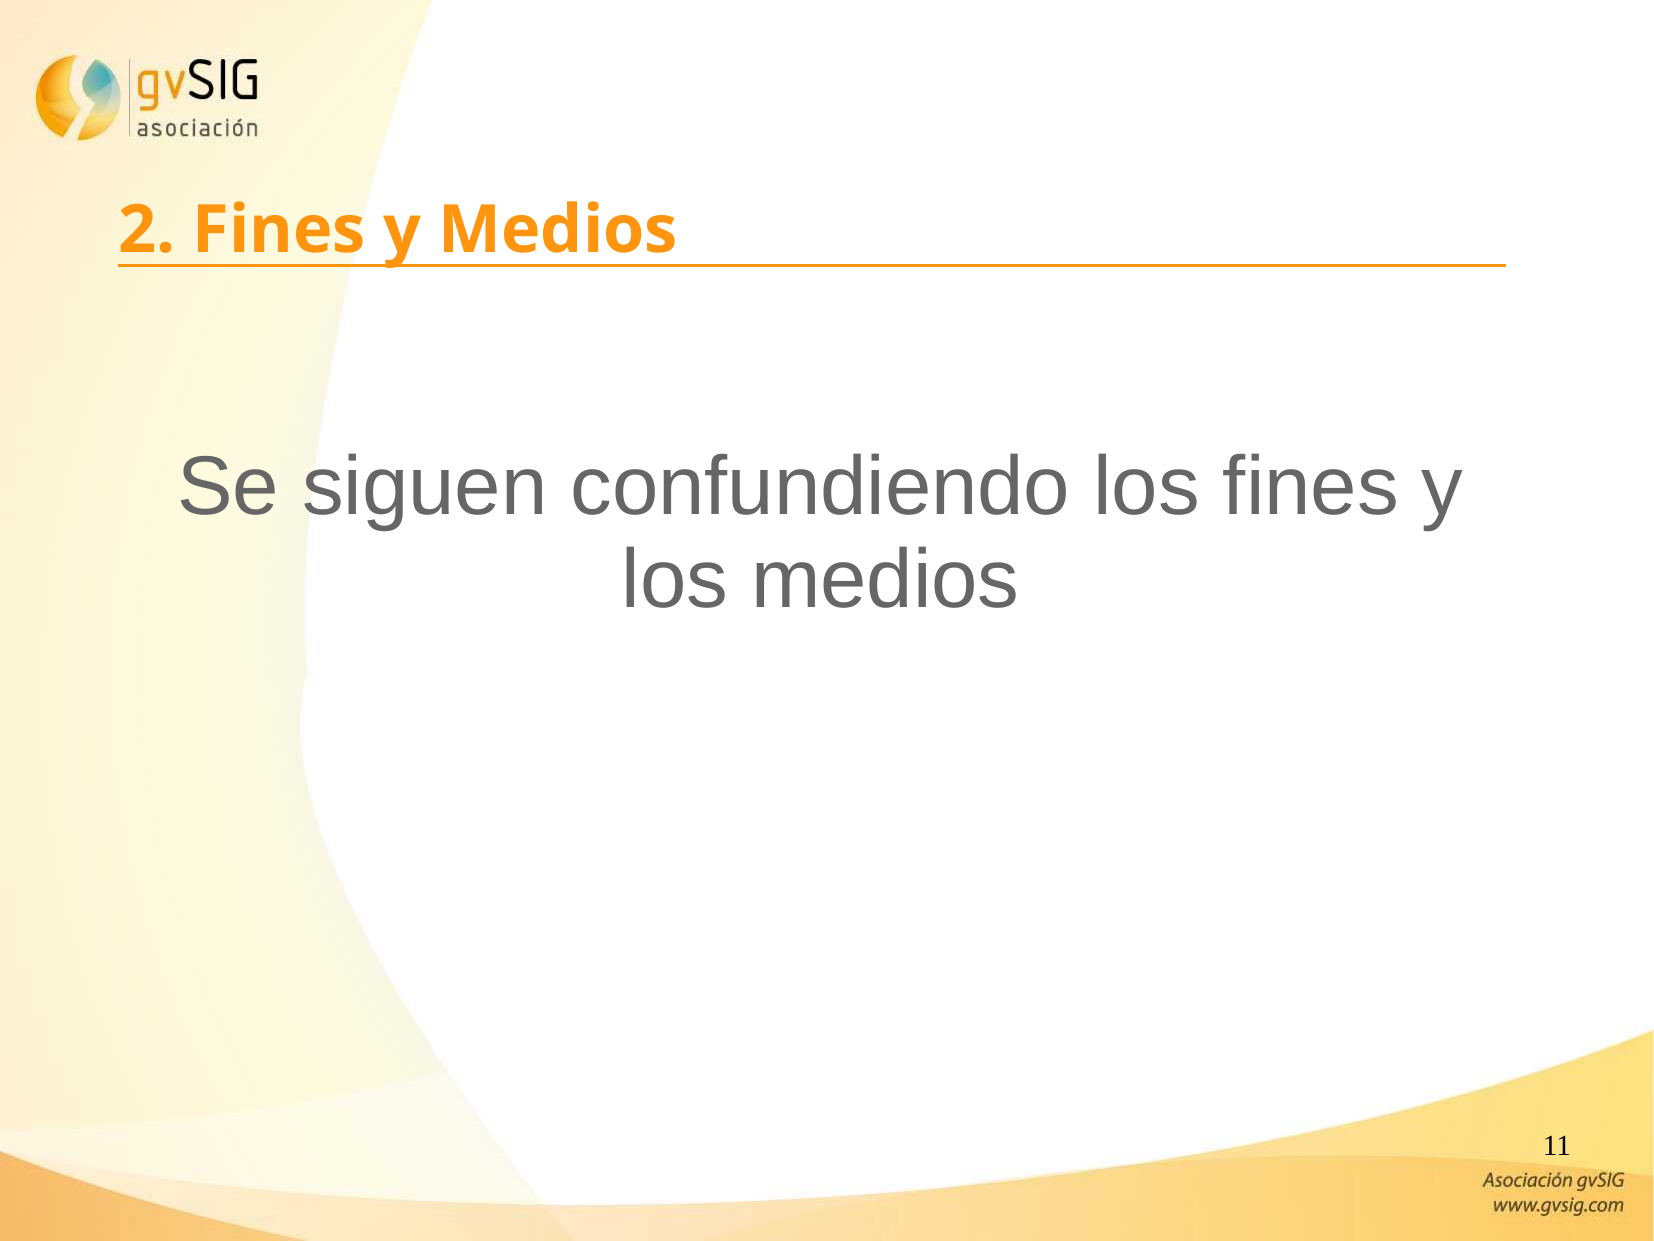

# 2. Fines y Medios
Se siguen confundiendo los fines y los medios
11